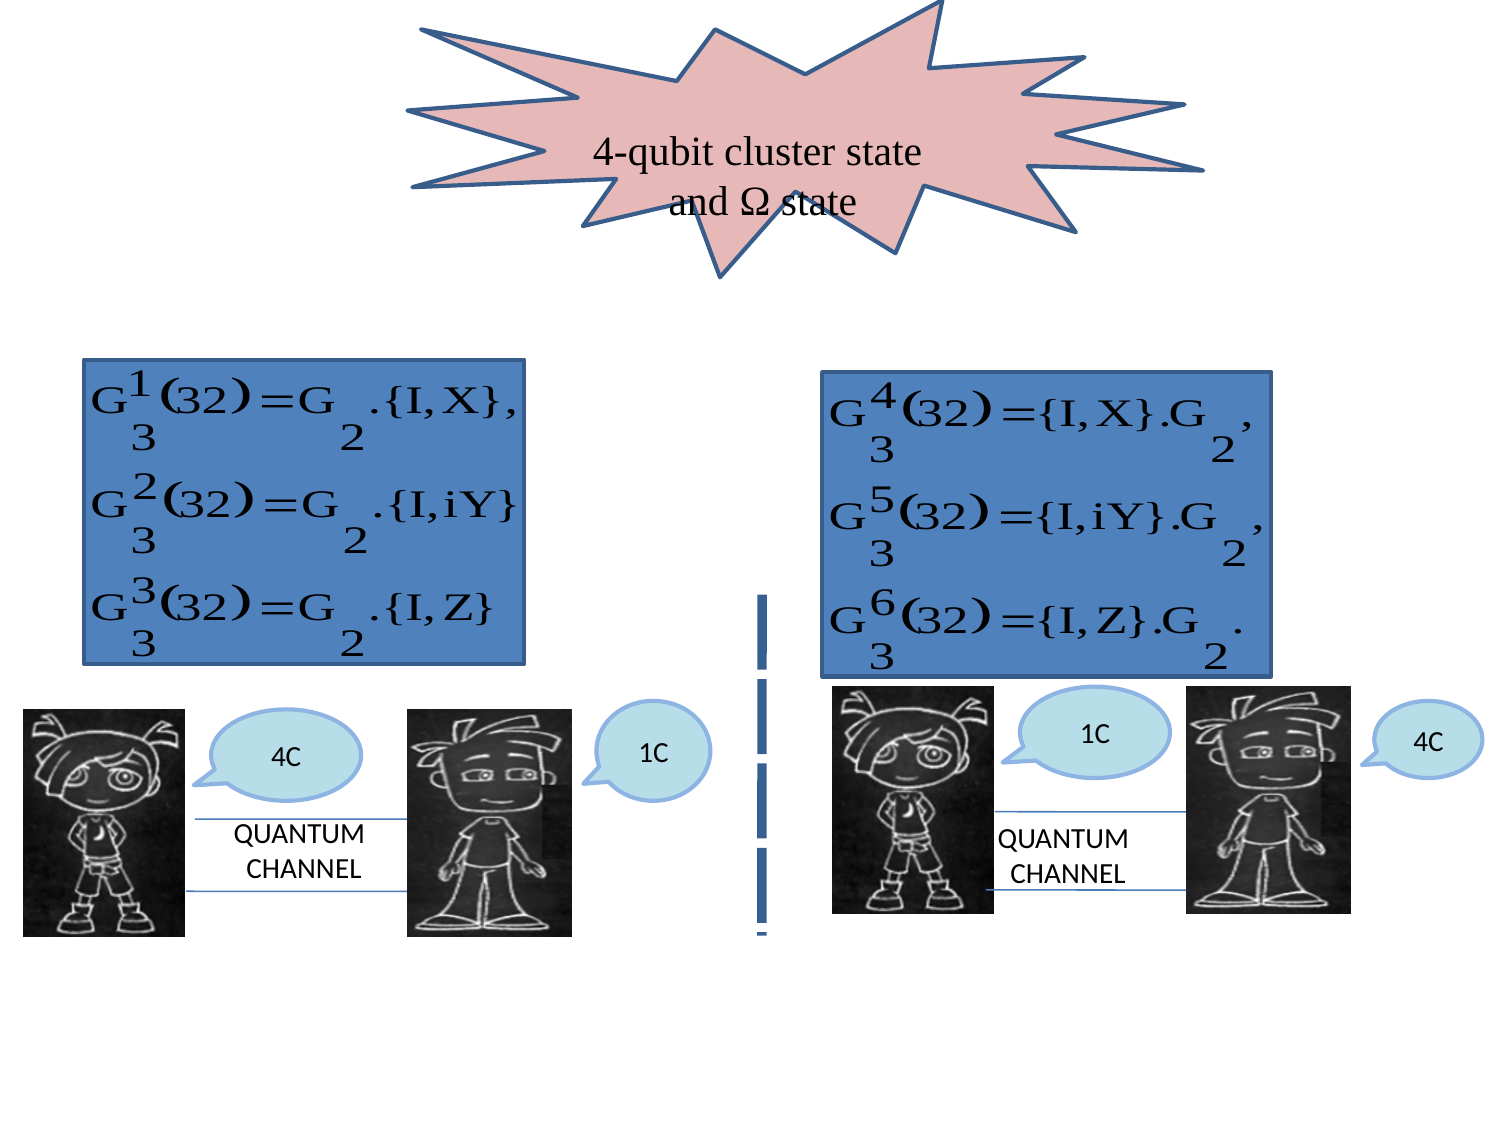

4-qubit cluster state
and Ω state
1C
1C
4C
4C
QUANTUM
 CHANNEL
QUANTUM
 CHANNEL